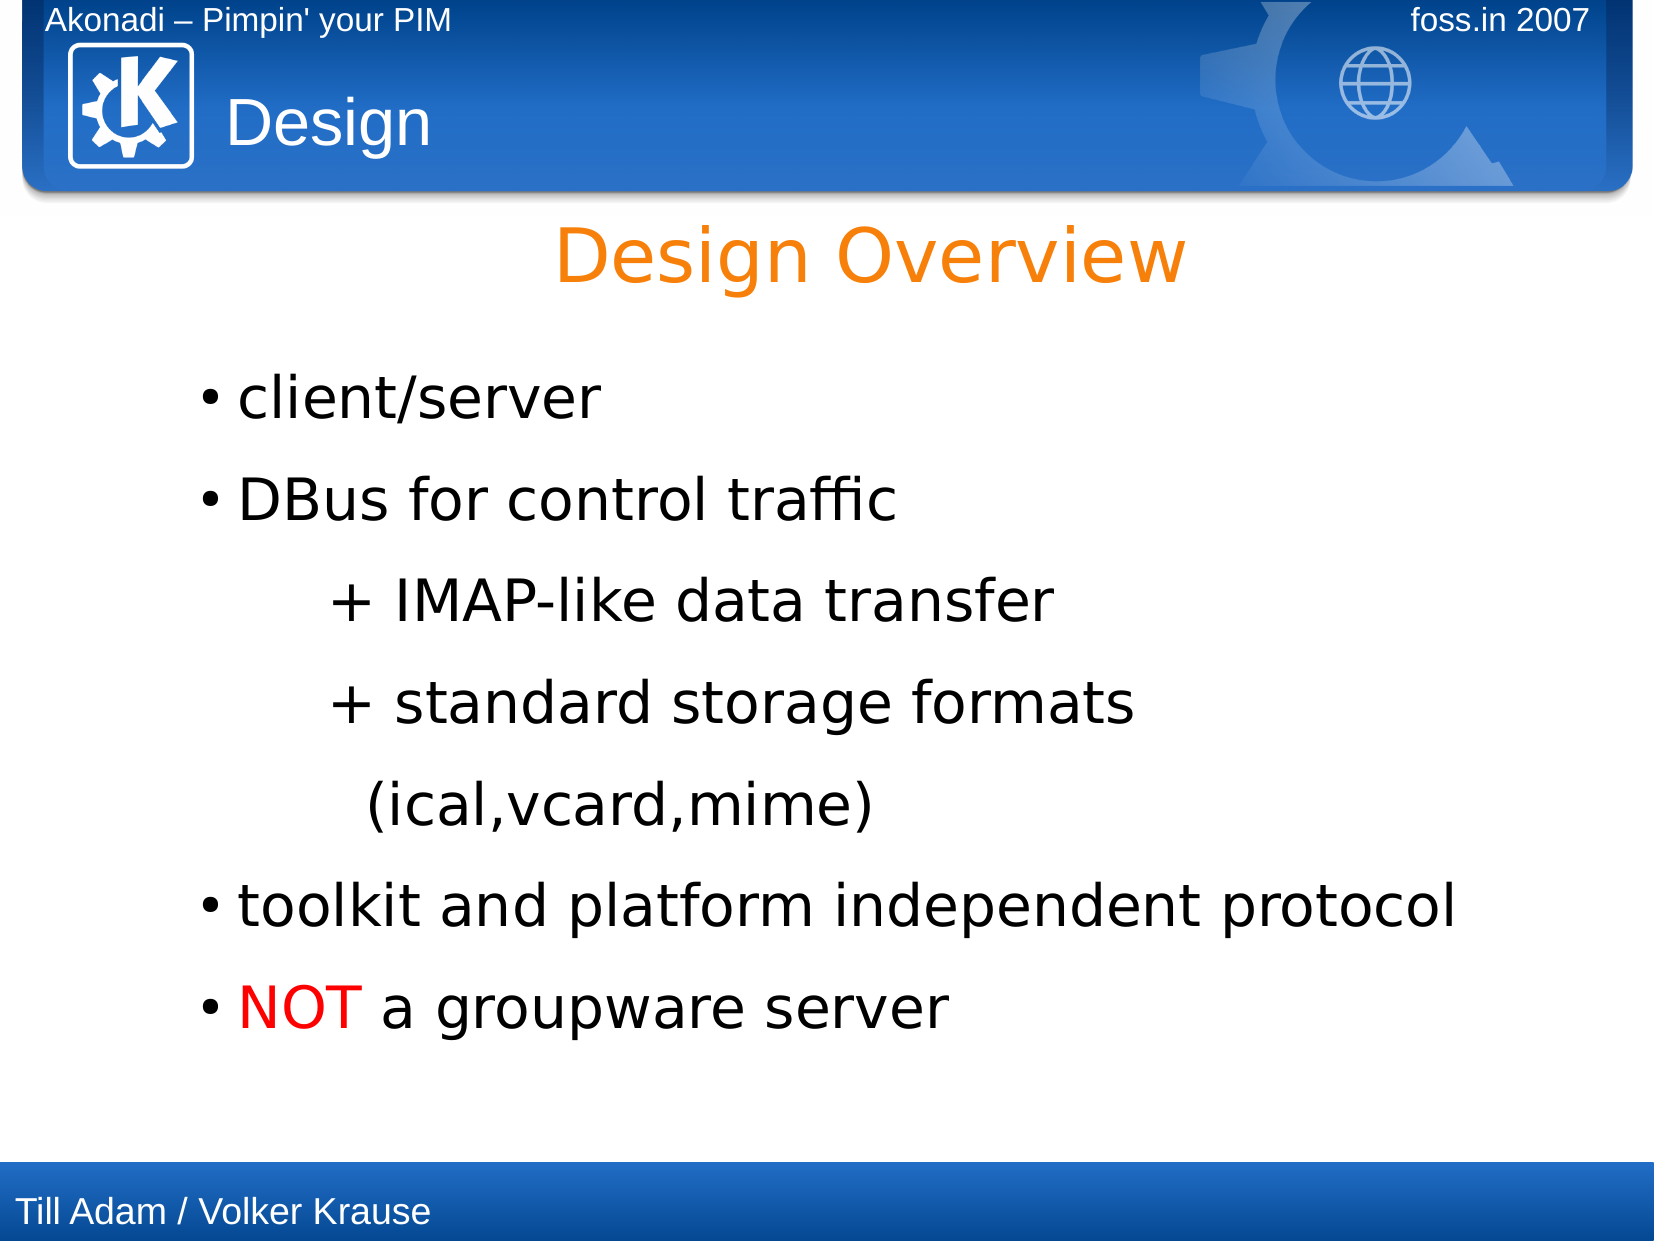

# Design
Design Overview
client/server
DBus for control traffic
+ IMAP-like data transfer
+ standard storage formats (ical,vcard,mime)
toolkit and platform independent protocol
NOT a groupware server